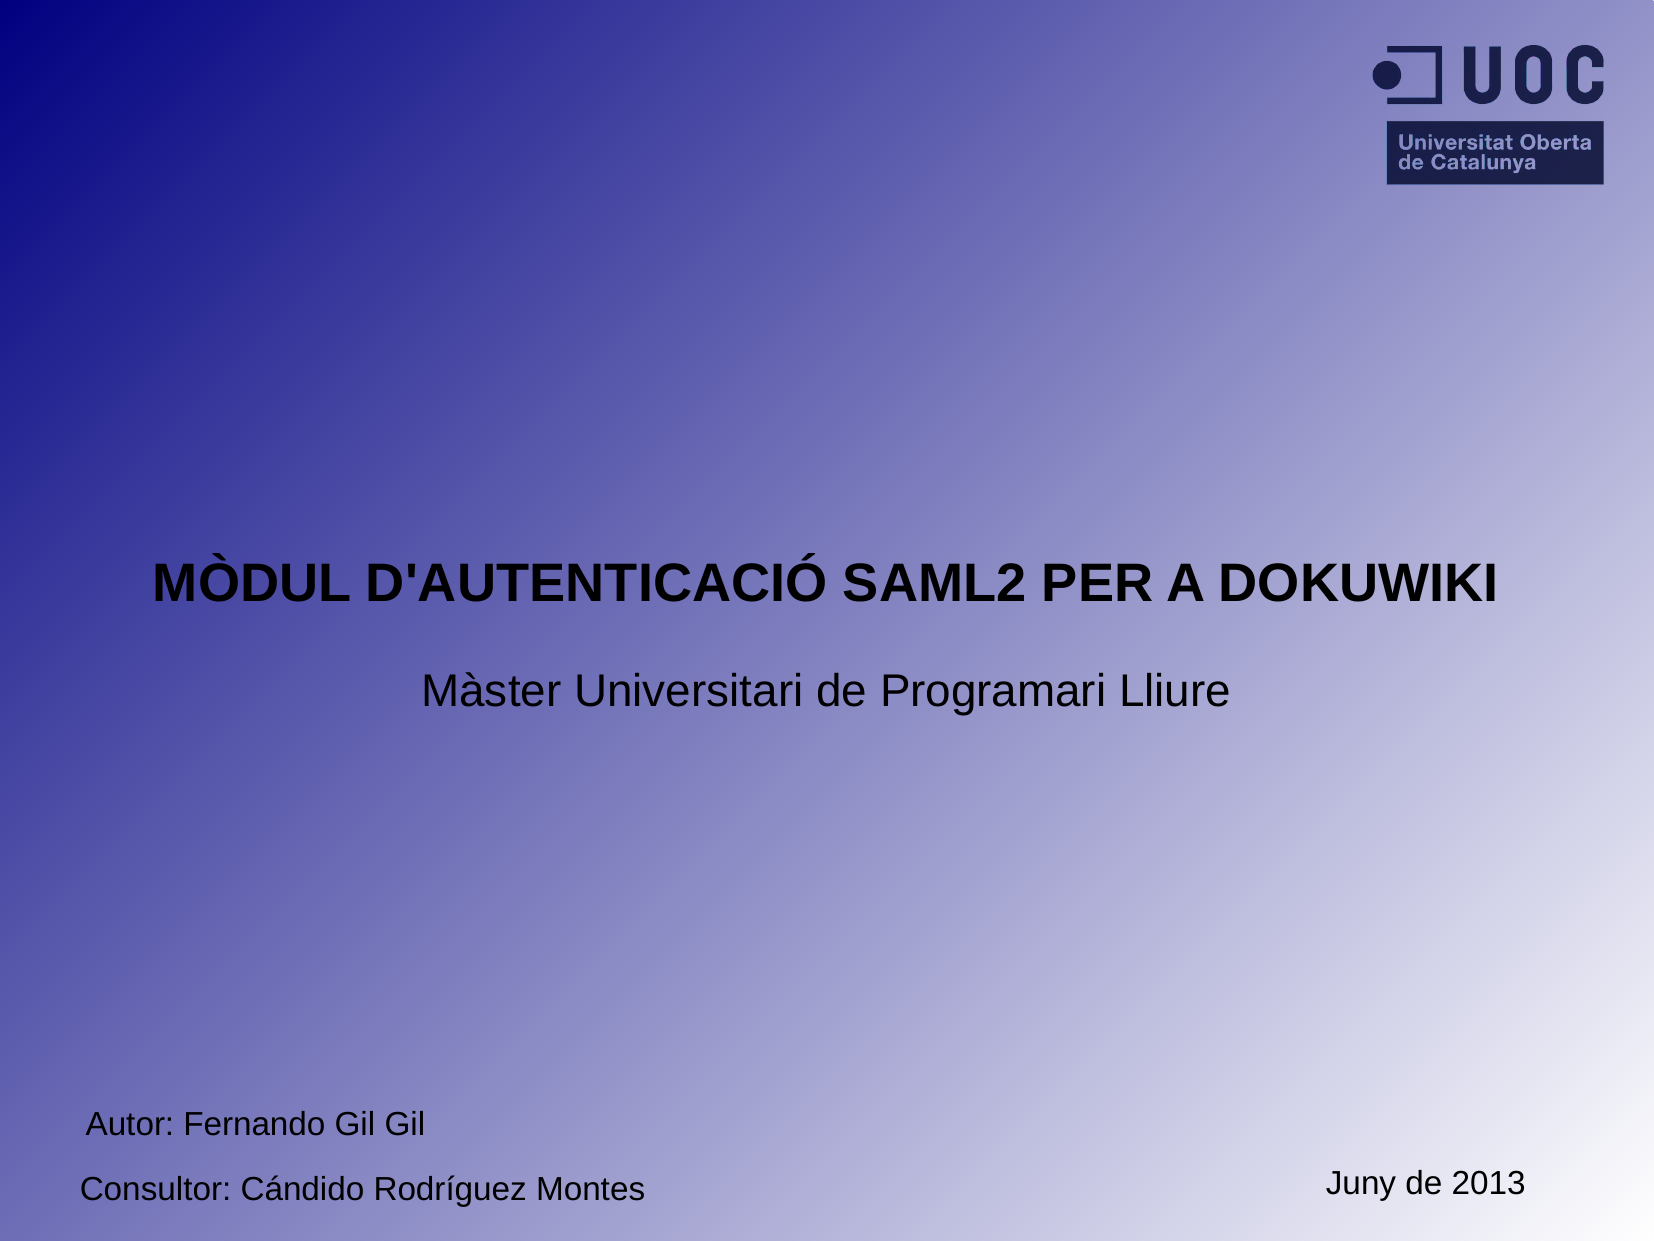

# MÒDUL D'AUTENTICACIÓ SAML2 PER A DOKUWIKI
Màster Universitari de Programari Lliure
Autor: Fernando Gil Gil
Juny de 2013
Consultor: Cándido Rodríguez Montes